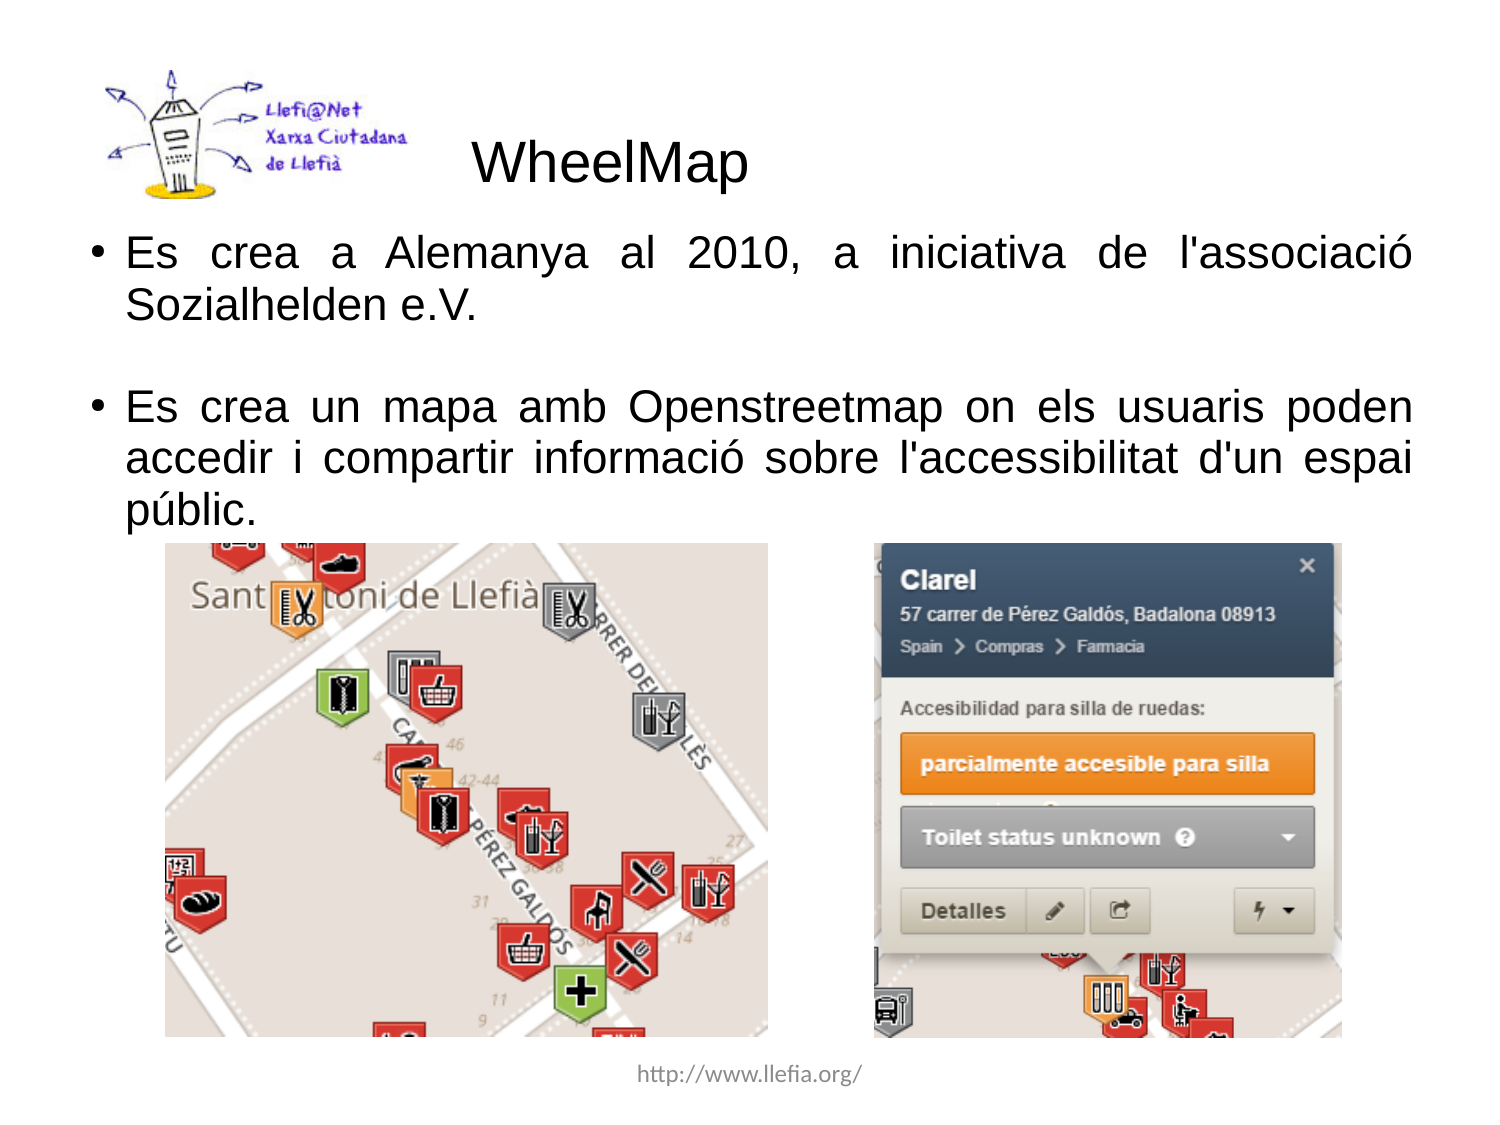

#
WheelMap
Es crea a Alemanya al 2010, a iniciativa de l'associació Sozialhelden e.V.
Es crea un mapa amb Openstreetmap on els usuaris poden accedir i compartir informació sobre l'accessibilitat d'un espai públic.
http://www.llefia.org/